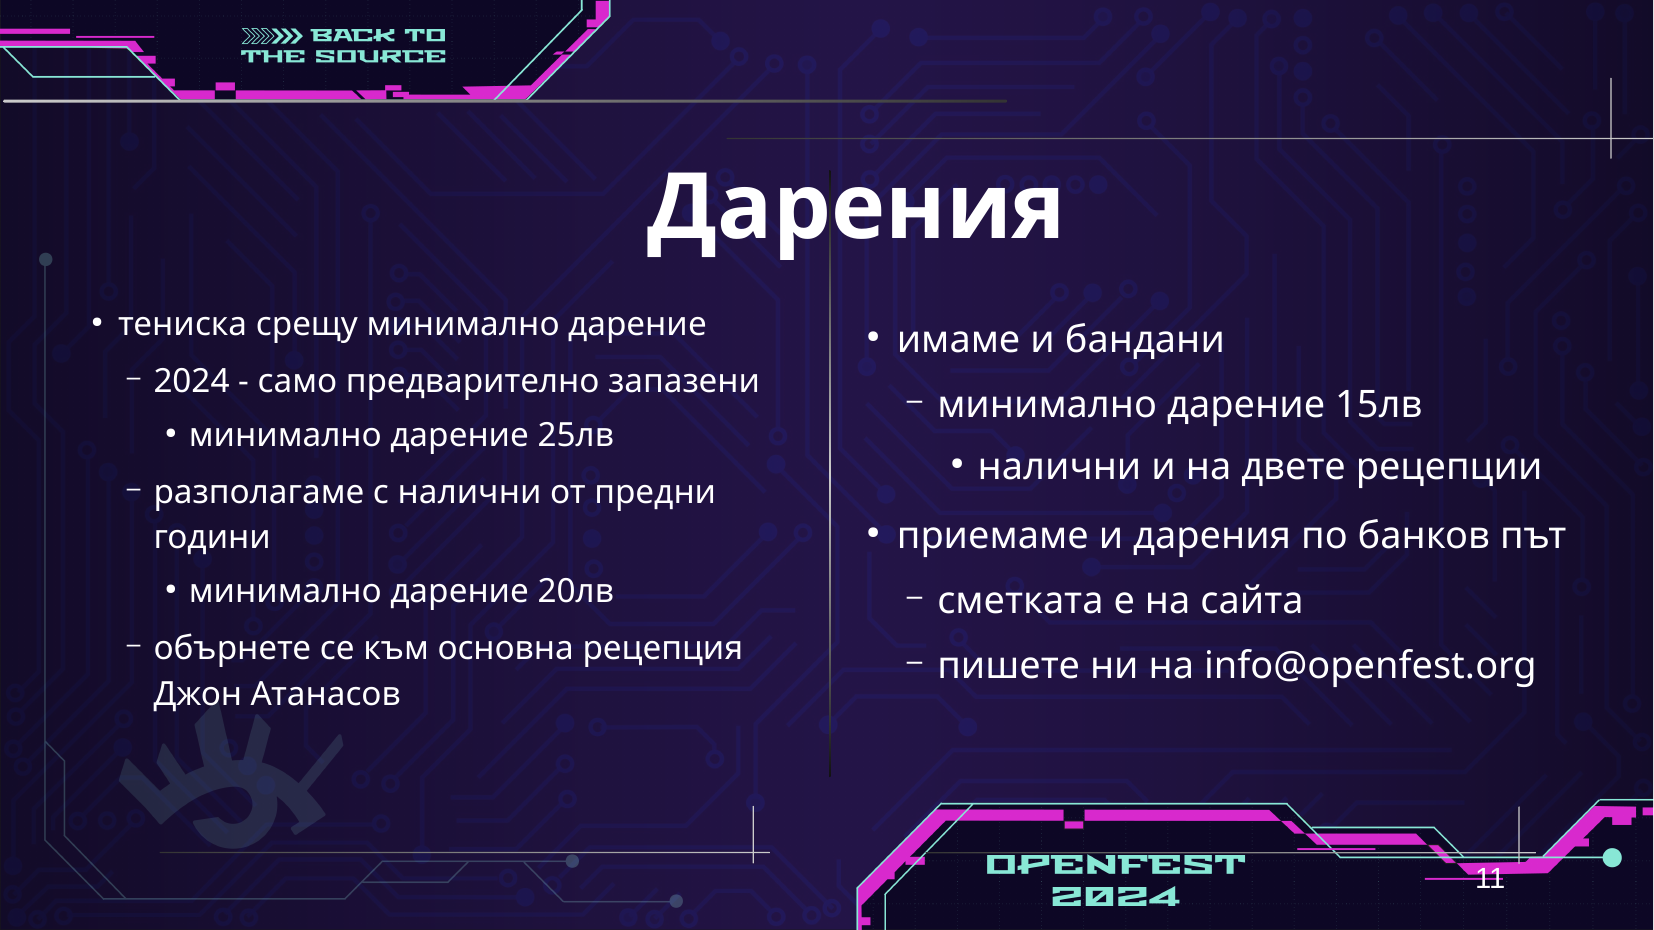

# Дарения
тениска срещу минимално дарение
2024 - само предварително запазени
минимално дарение 25лв
разполагаме с налични от предни години
минимално дарение 20лв
обърнете се към основна рецепция Джон Атанасов
имаме и бандани
минимално дарение 15лв
налични и на двете рецепции
приемаме и дарения по банков път
сметката е на сайта
пишете ни на info@openfest.org
11